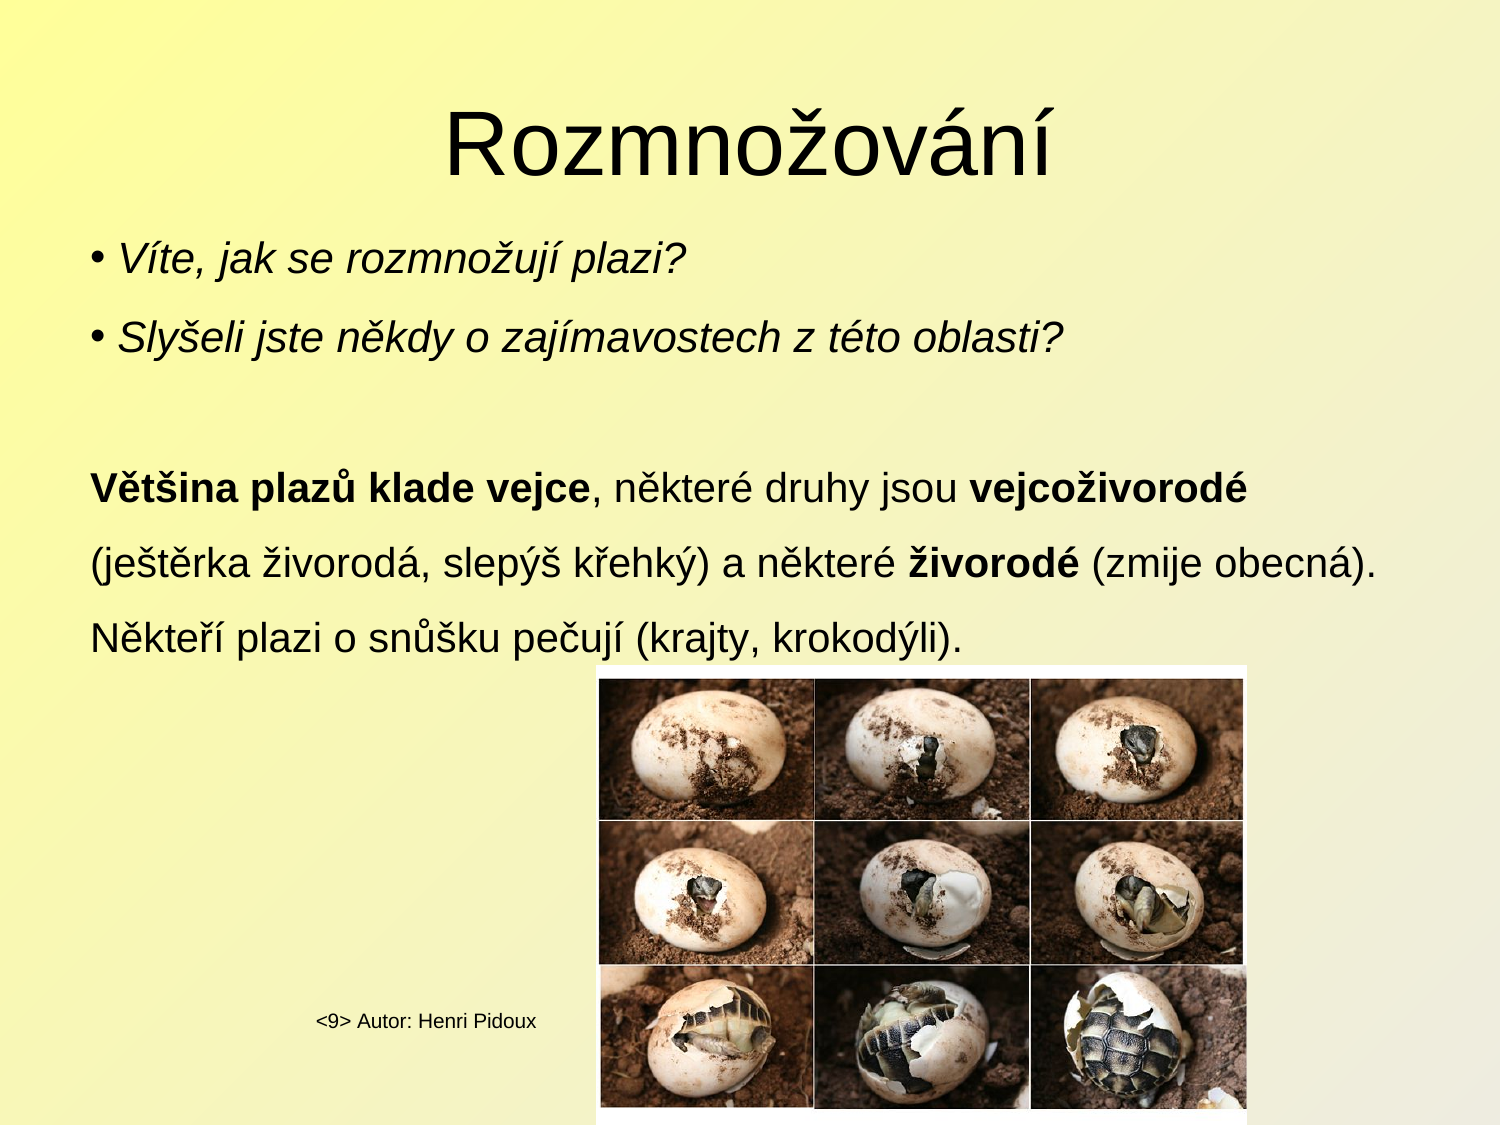

# Rozmnožování
 Víte, jak se rozmnožují plazi?
 Slyšeli jste někdy o zajímavostech z této oblasti?
Většina plazů klade vejce, některé druhy jsou vejcoživorodé (ještěrka živorodá, slepýš křehký) a některé živorodé (zmije obecná).
Někteří plazi o snůšku pečují (krajty, krokodýli).
<9> Autor: Henri Pidoux